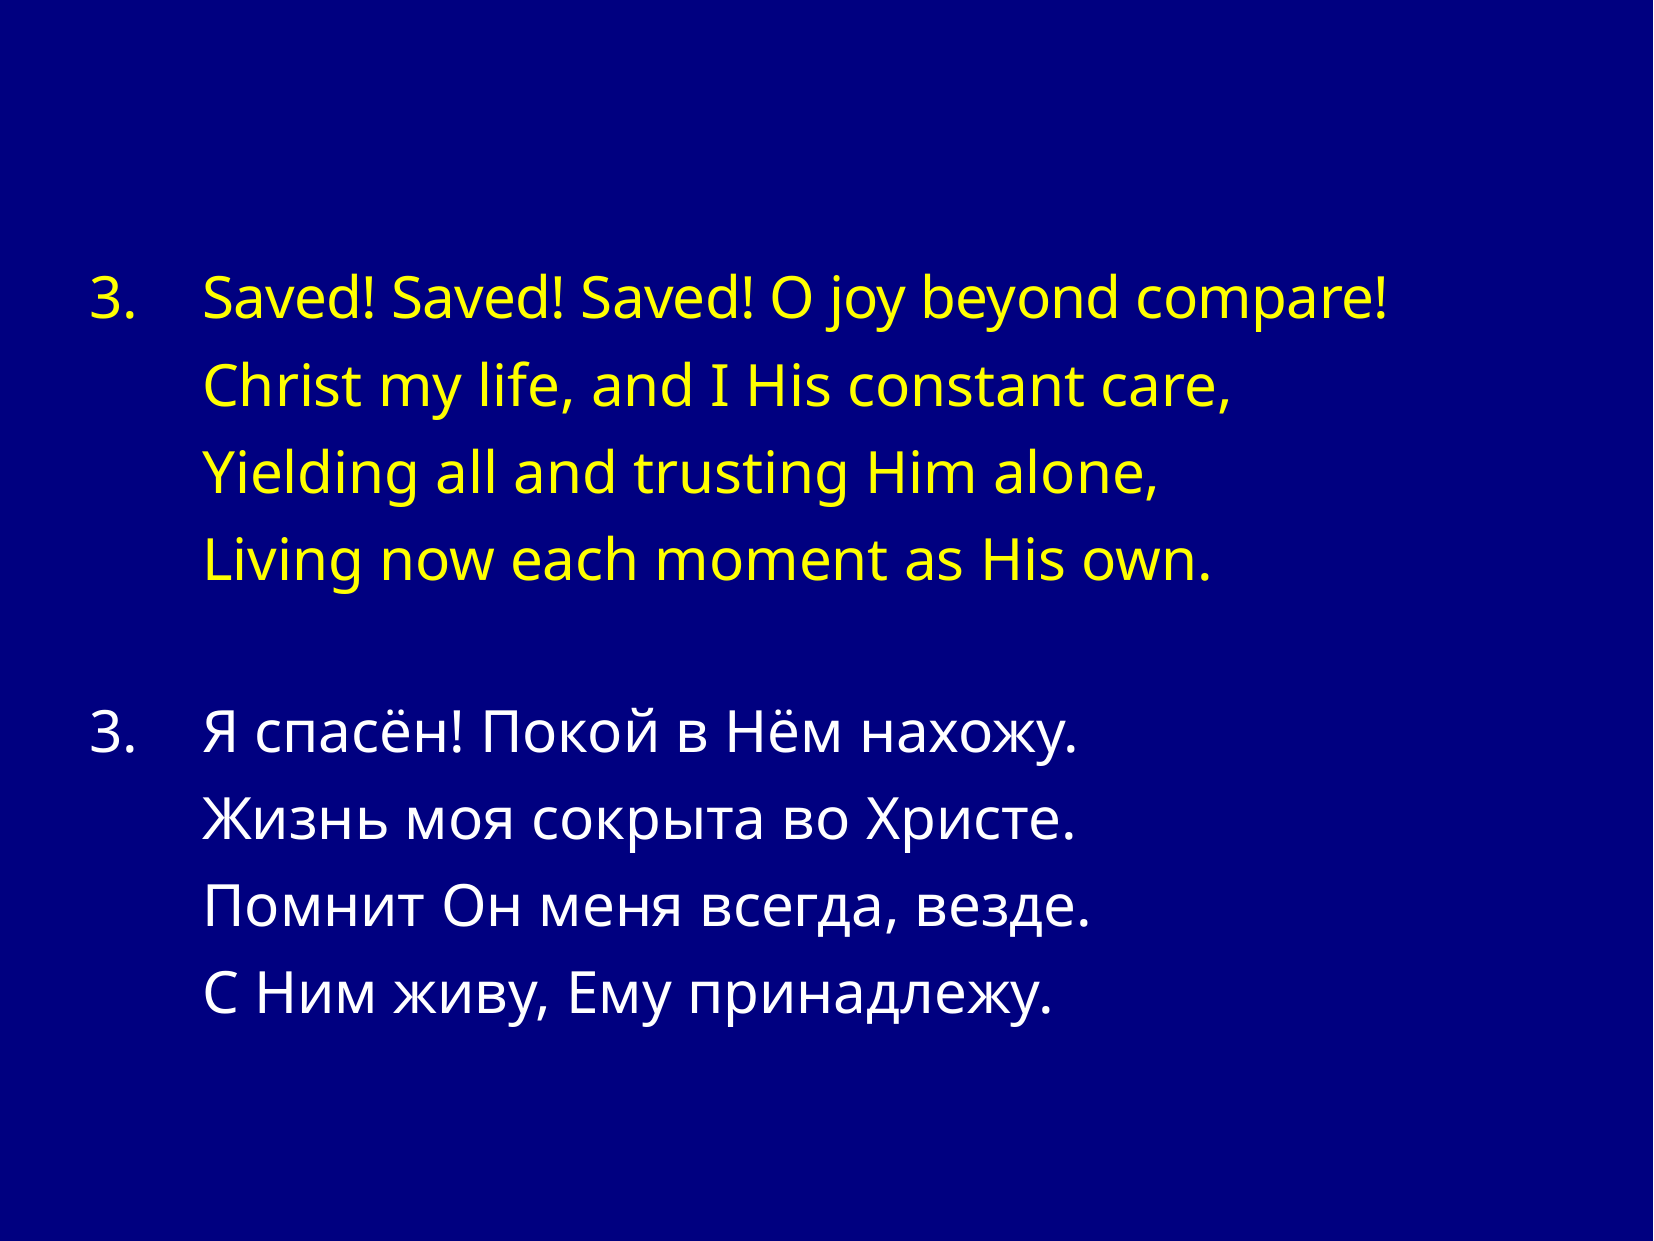

3.	Saved! Saved! Saved! O joy beyond compare!
	Christ my life, and I His constant care,
	Yielding all and trusting Him alone,
	Living now each moment as His own.
3.	Я спасён! Покой в Нём нахожу.
	Жизнь моя сокрыта во Христе.
	Помнит Он меня всегда, везде.
	С Ним живу, Ему принадлежу.